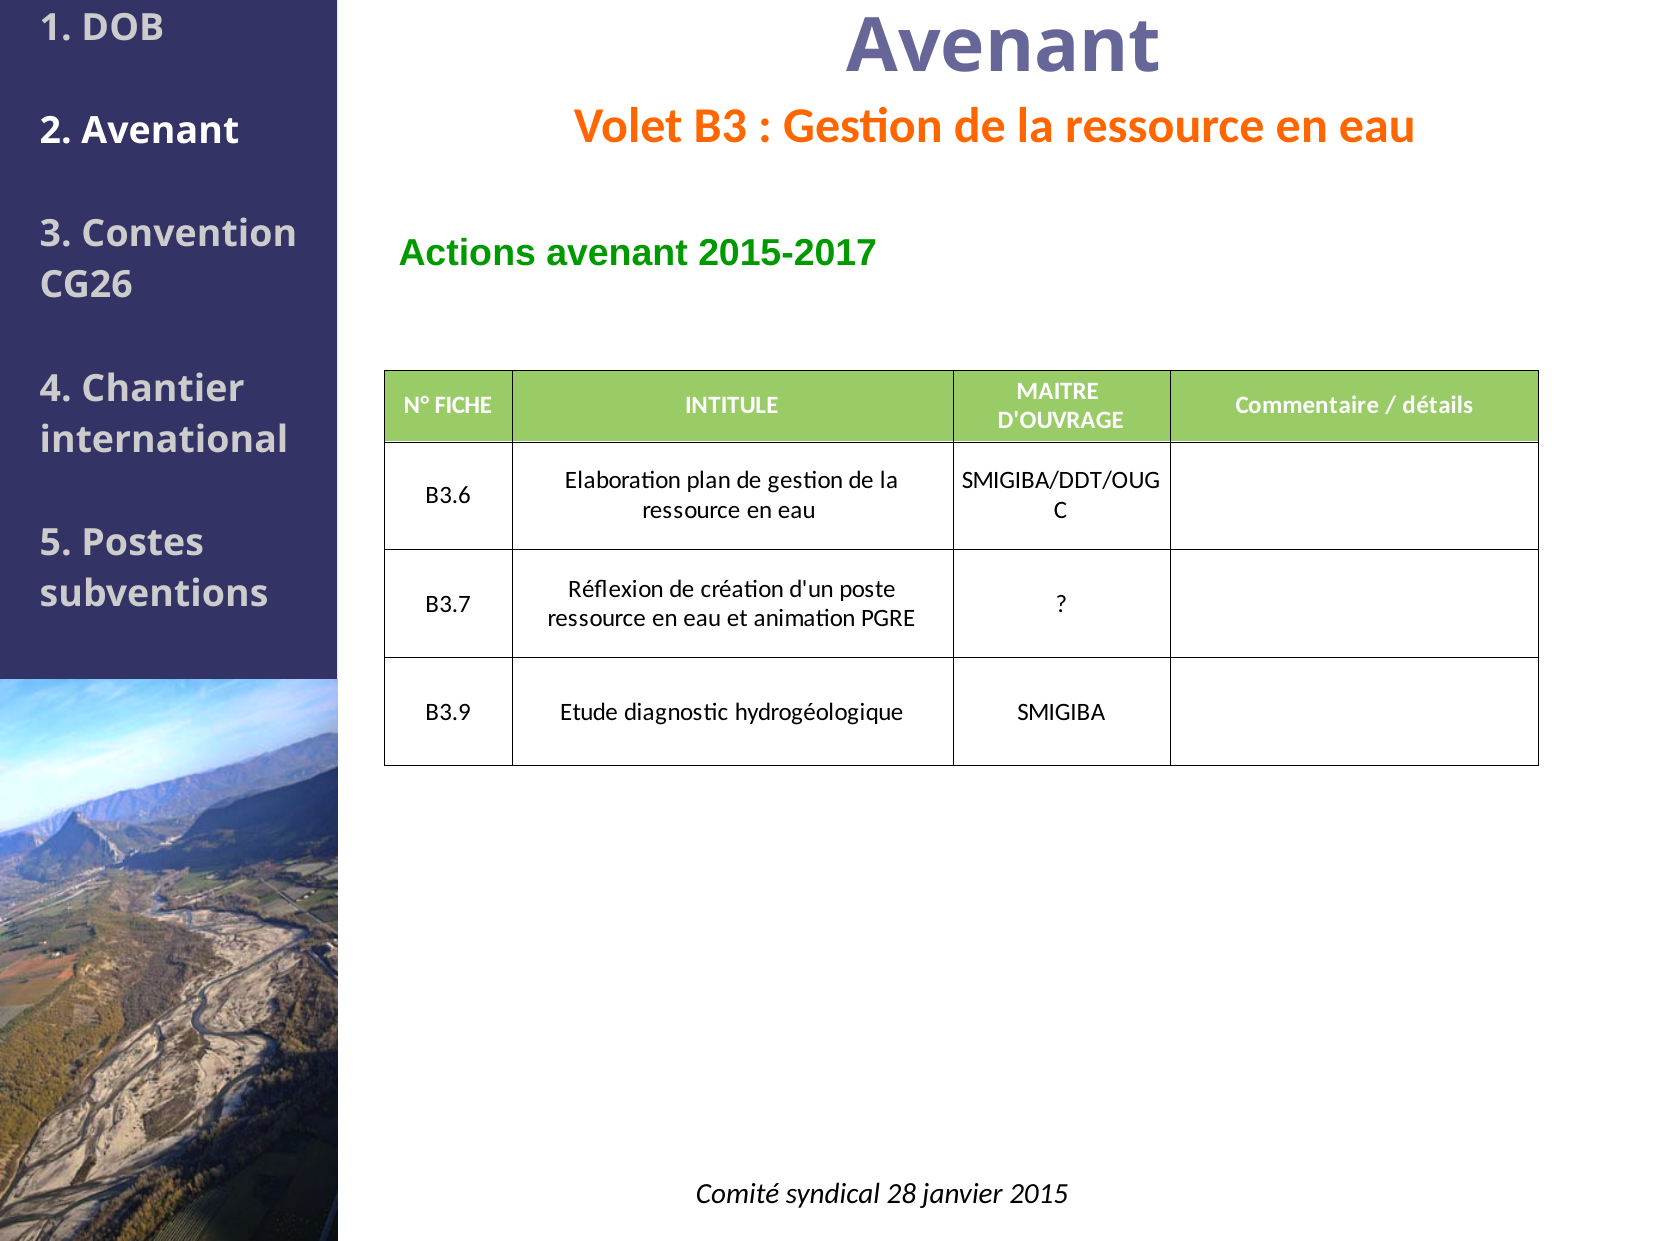

Avenant
1. DOB
2. Avenant
3. Convention CG26
4. Chantier international
5. Postes subventions
6. Natura
Volet B3 : Gestion de la ressource en eau
Actions avenant 2015-2017